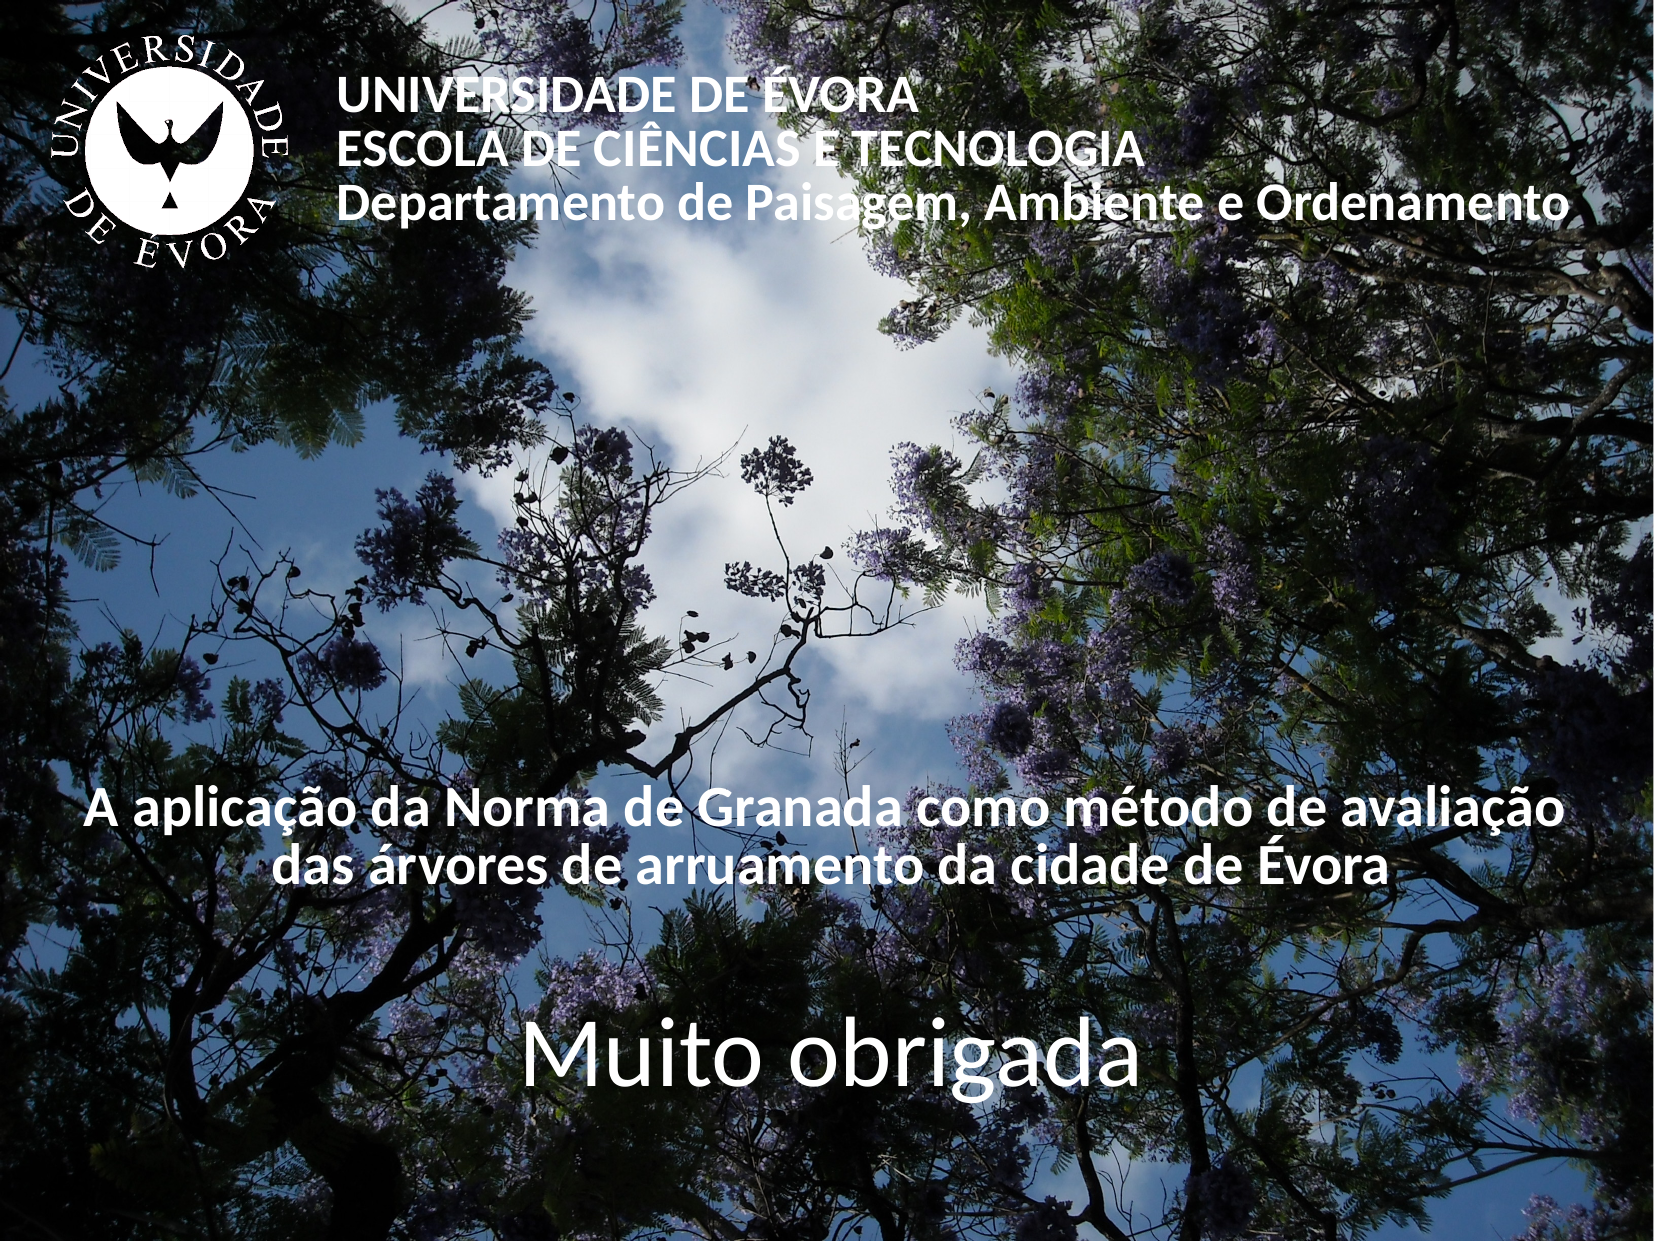

# UNIVERSIDADE DE ÉVORA ESCOLA DE CIÊNCIAS E TECNOLOGIA Departamento de Paisagem, Ambiente e Ordenamento
A aplicação da Norma de Granada como método de avaliação
das árvores de arruamento da cidade de Évora
Muito obrigada